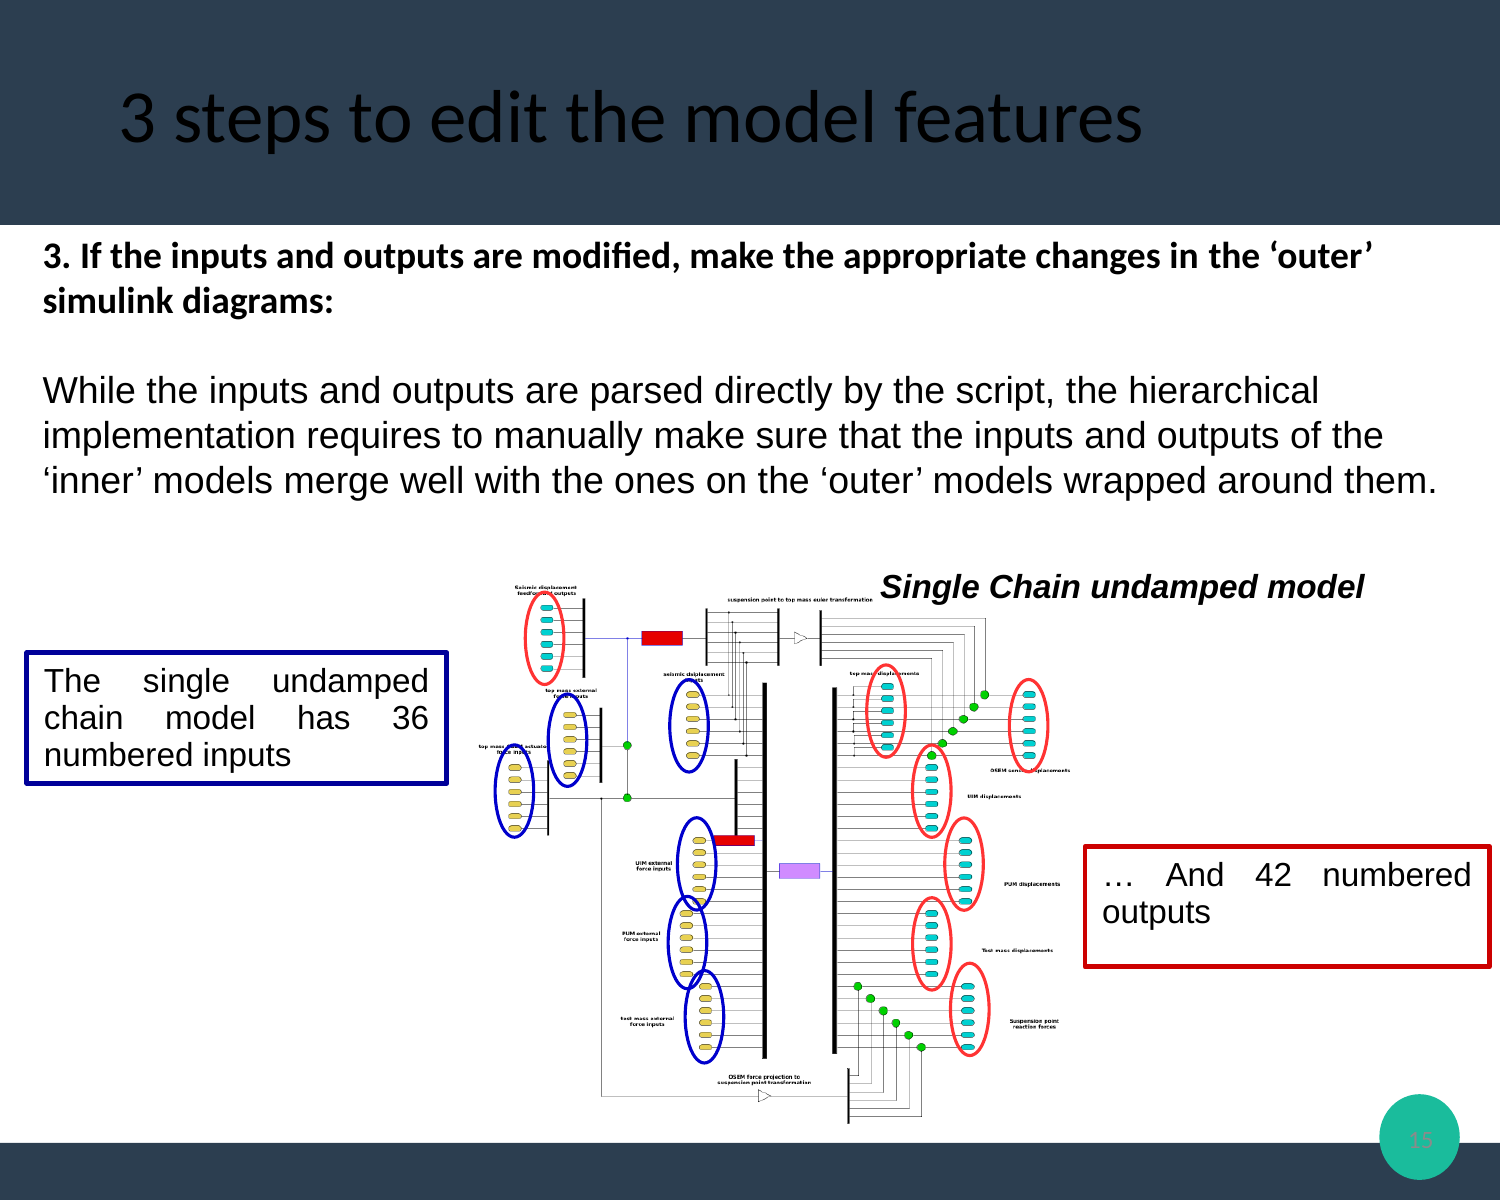

# 3 steps to edit the model features
3. If the inputs and outputs are modified, make the appropriate changes in the ‘outer’ simulink diagrams:
While the inputs and outputs are parsed directly by the script, the hierarchical implementation requires to manually make sure that the inputs and outputs of the ‘inner’ models merge well with the ones on the ‘outer’ models wrapped around them.
Single Chain undamped model
The single undamped chain model has 36 numbered inputs
… And 42 numbered outputs